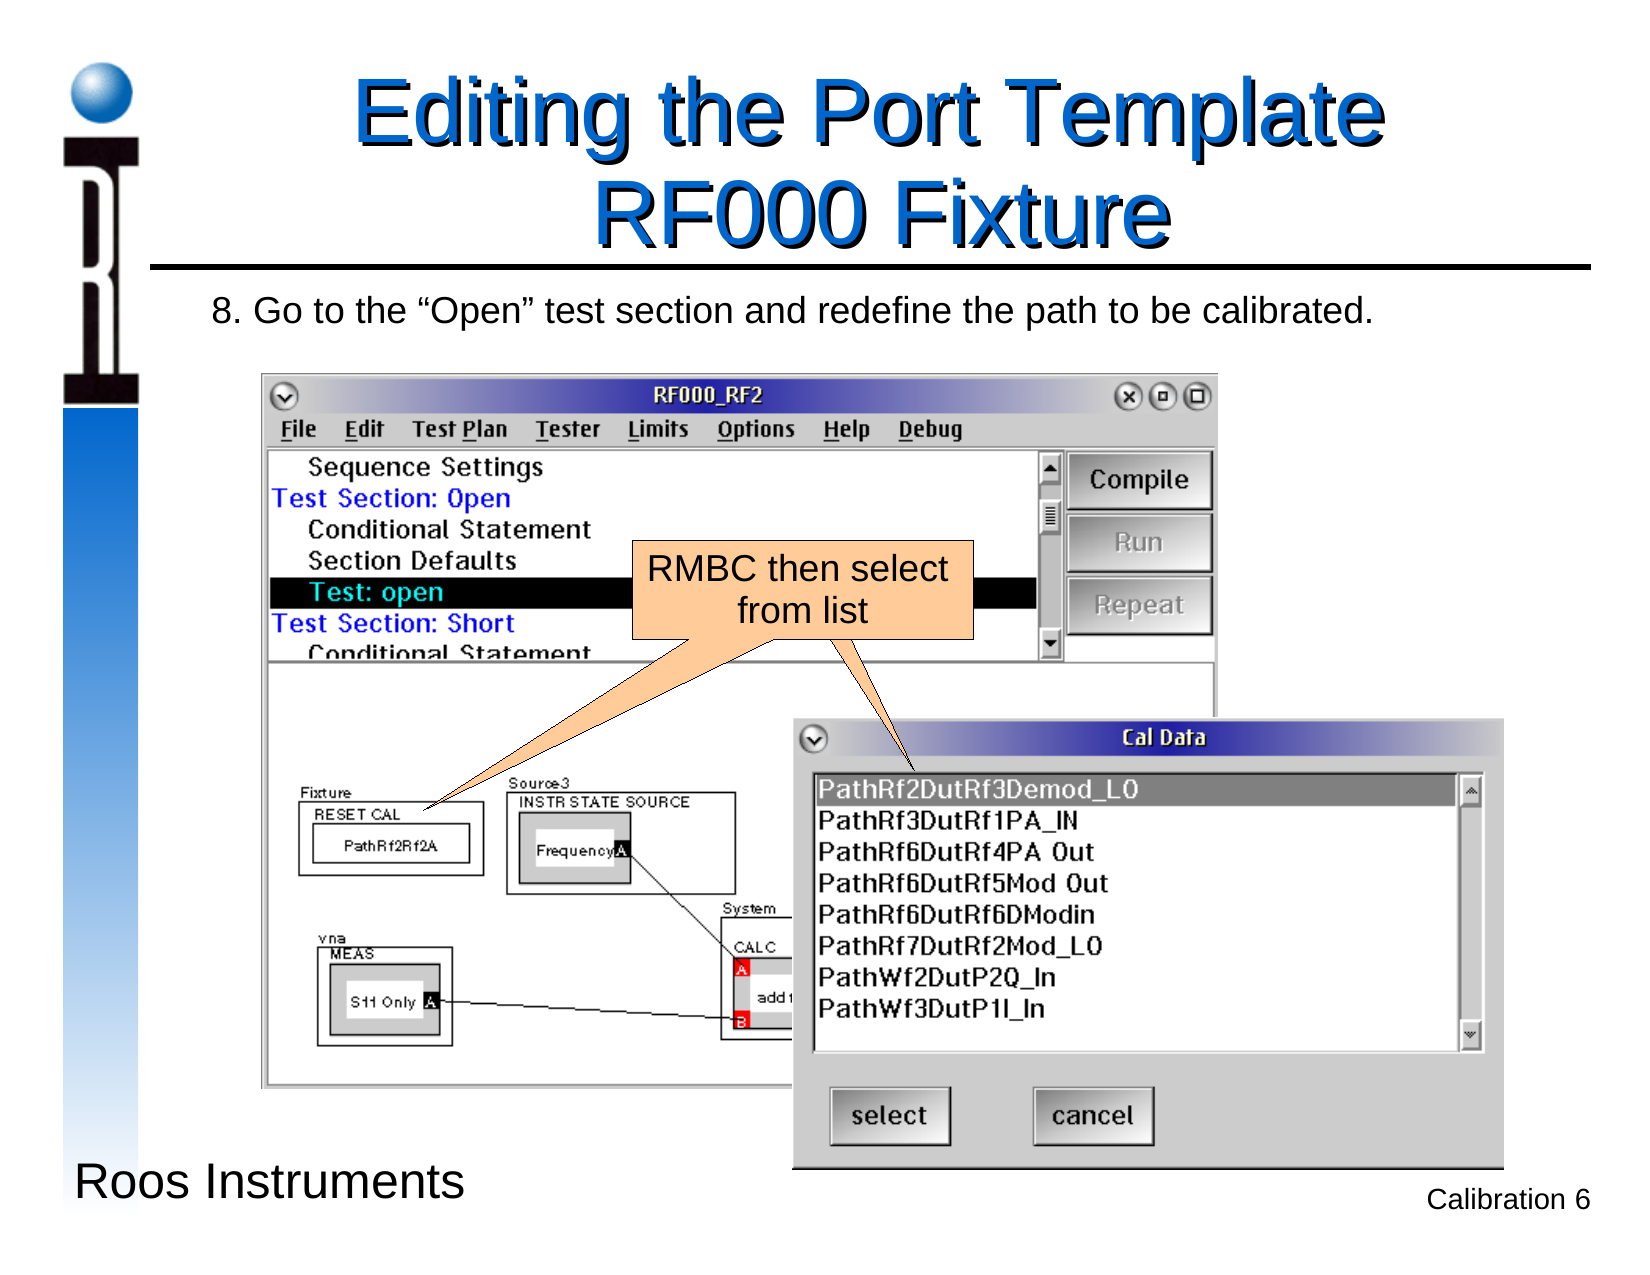

# Editing the Port Template RF000 Fixture
8. Go to the “Open” test section and redefine the path to be calibrated.
RMBC then select
from list
6